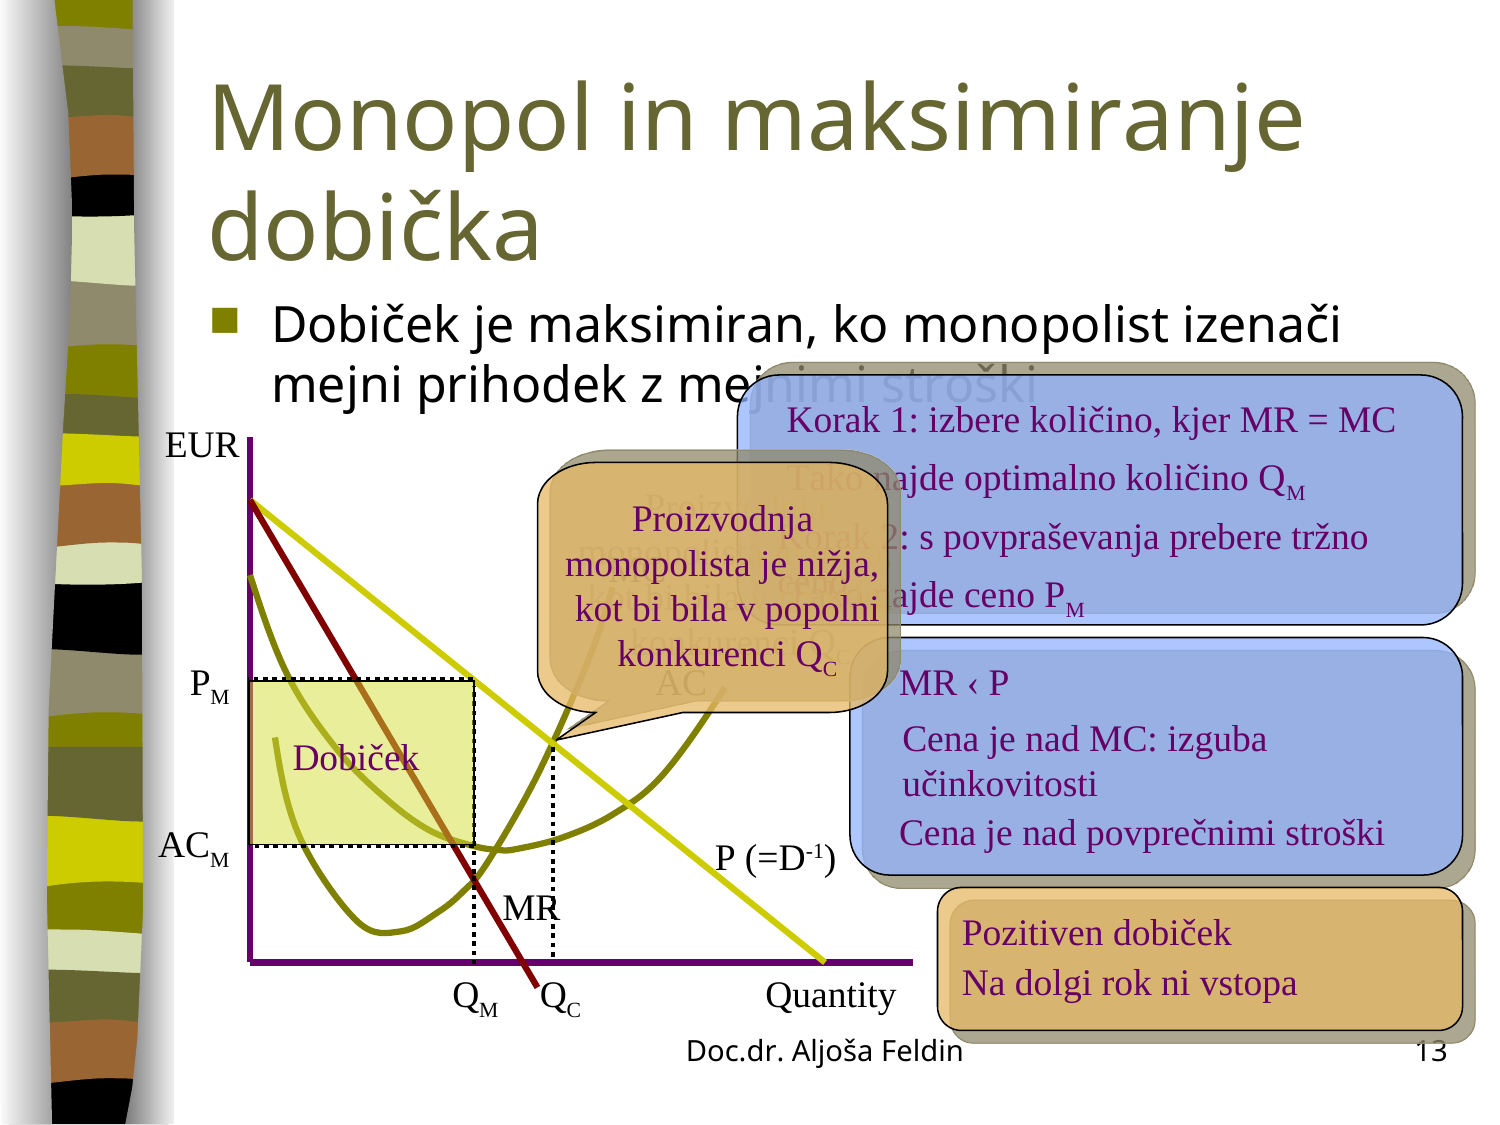

Monopol in maksimiranje dobička
# Dobiček je maksimiran, ko monopolist izenači mejni prihodek z mejnimi stroški
 Korak 1: izbere količino, kjer MR = MC
EUR
 Tako najde optimalno količino QM
Proizvodnja
monopolista je nižja,
kot bi bila v popolni
konkurenci QC
Korak 2: s povpraševanja prebere tržno ceno
MC
 Tako najde ceno PM
PM
AC
 MR ‹ P
Cena je nad MC: izguba učinkovitosti
Dobiček
 Cena je nad povprečnimi stroški
ACM
P (=D-1)
MR
 Pozitiven dobiček
 Na dolgi rok ni vstopa
QM
QC
Quantity
Doc.dr. Aljoša Feldin